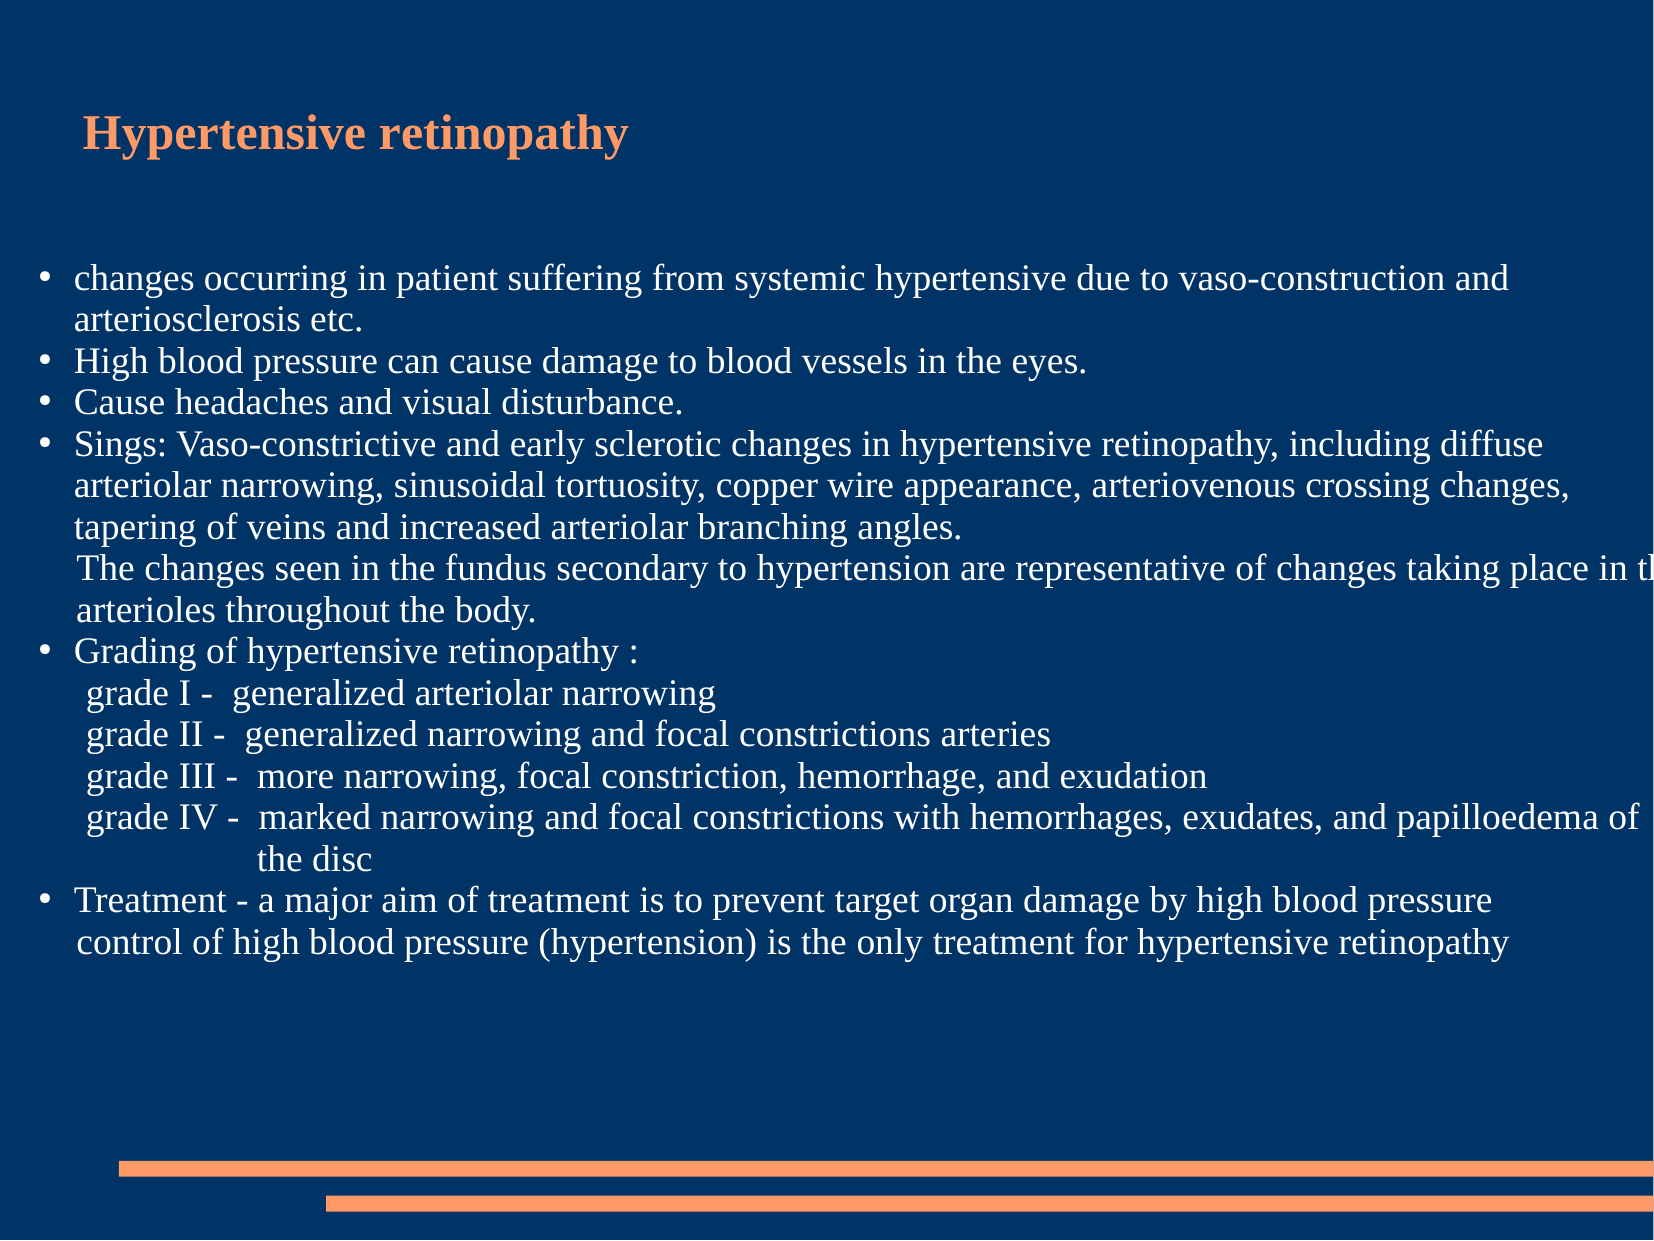

# Hypertensive retinopathy
changes occurring in patient suffering from systemic hypertensive due to vaso-construction and arteriosclerosis etc.
High blood pressure can cause damage to blood vessels in the eyes.
Cause headaches and visual disturbance.
Sings: Vaso-constrictive and early sclerotic changes in hypertensive retinopathy, including diffuse arteriolar narrowing, sinusoidal tortuosity, copper wire appearance, arteriovenous crossing changes, tapering of veins and increased arteriolar branching angles.
 The changes seen in the fundus secondary to hypertension are representative of changes taking place in the arterioles throughout the body.
Grading of hypertensive retinopathy :
 grade I - generalized arteriolar narrowing
 grade II - generalized narrowing and focal constrictions arteries
 grade III - more narrowing, focal constriction, hemorrhage, and exudation
 grade IV - marked narrowing and focal constrictions with hemorrhages, exudates, and papilloedema of
 the disc
Treatment - a major aim of treatment is to prevent target organ damage by high blood pressure
 control of high blood pressure (hypertension) is the only treatment for hypertensive retinopathy